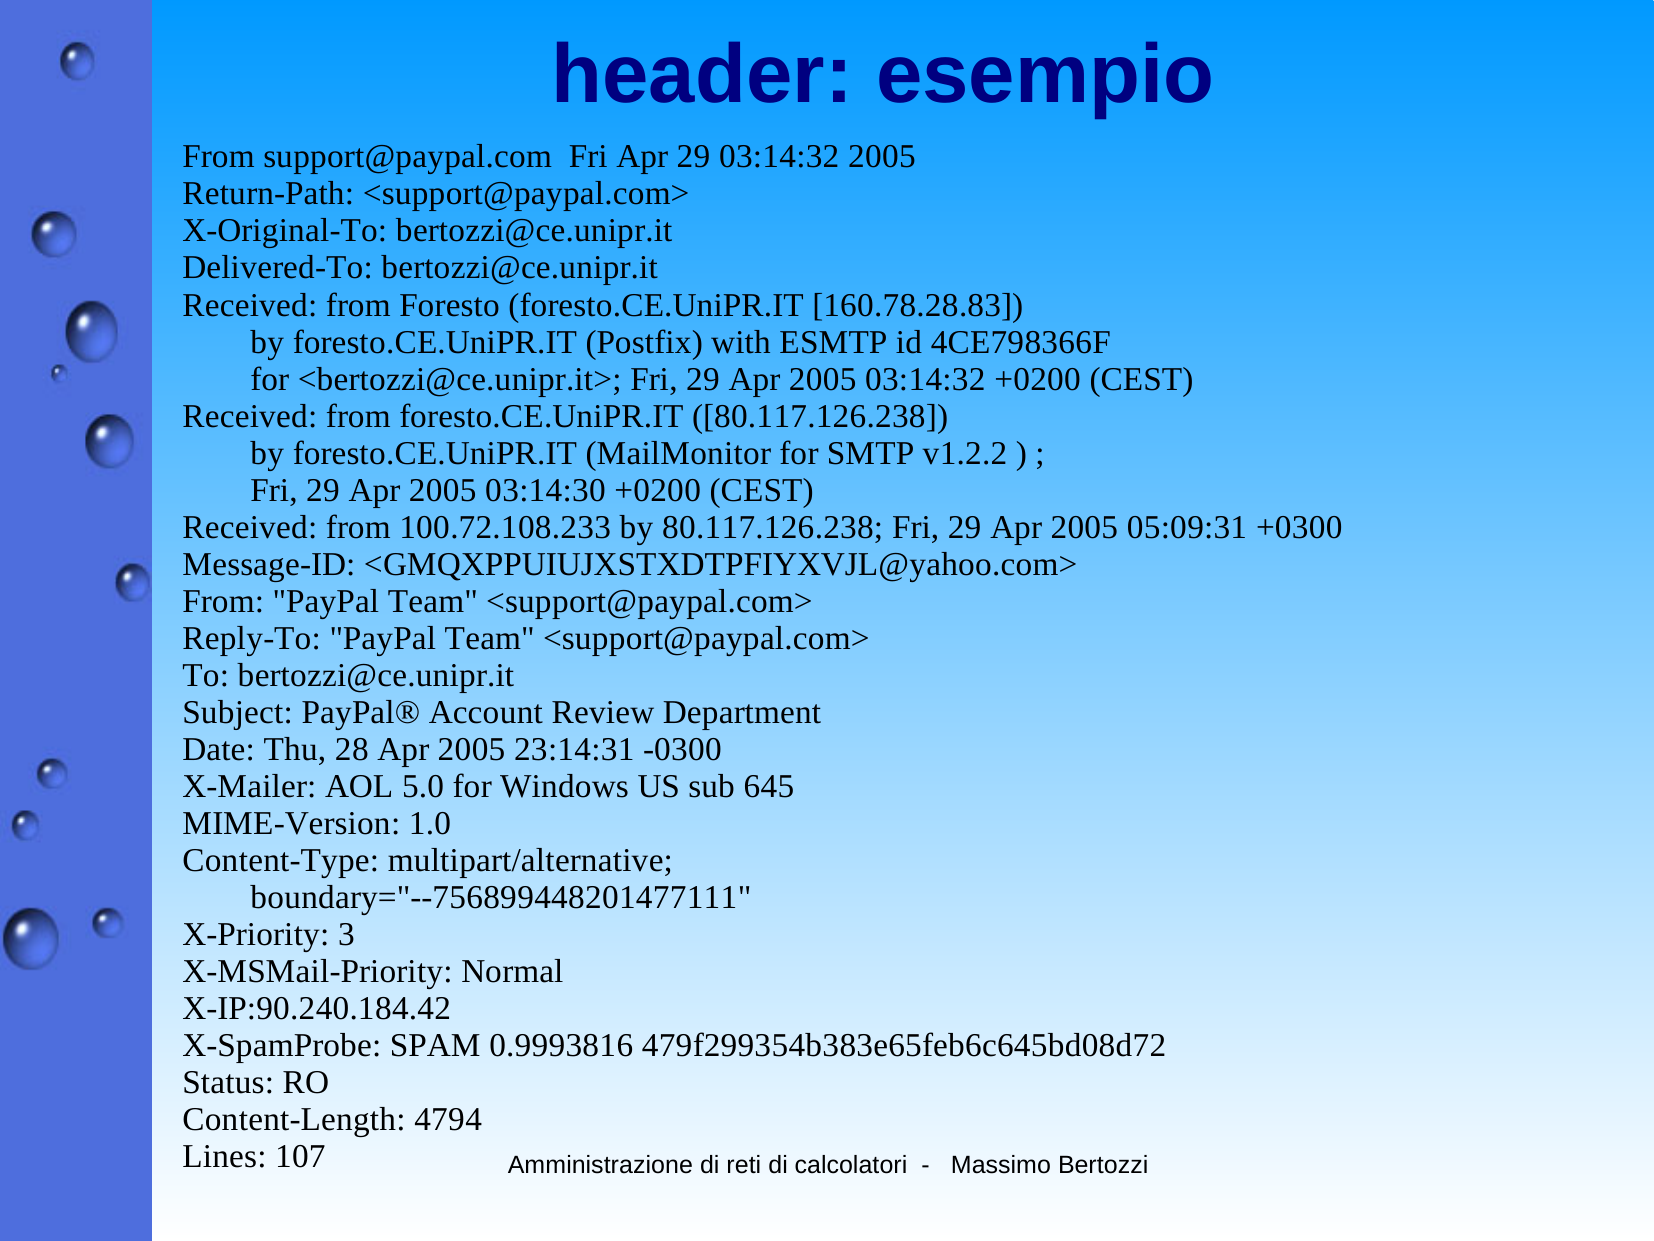

# header: esempio
From support@paypal.com Fri Apr 29 03:14:32 2005
Return-Path: <support@paypal.com>
X-Original-To: bertozzi@ce.unipr.it
Delivered-To: bertozzi@ce.unipr.it
Received: from Foresto (foresto.CE.UniPR.IT [160.78.28.83])
 by foresto.CE.UniPR.IT (Postfix) with ESMTP id 4CE798366F
 for <bertozzi@ce.unipr.it>; Fri, 29 Apr 2005 03:14:32 +0200 (CEST)
Received: from foresto.CE.UniPR.IT ([80.117.126.238])
 by foresto.CE.UniPR.IT (MailMonitor for SMTP v1.2.2 ) ;
 Fri, 29 Apr 2005 03:14:30 +0200 (CEST)
Received: from 100.72.108.233 by 80.117.126.238; Fri, 29 Apr 2005 05:09:31 +0300
Message-ID: <GMQXPPUIUJXSTXDTPFIYXVJL@yahoo.com>
From: "PayPal Team" <support@paypal.com>
Reply-To: "PayPal Team" <support@paypal.com>
To: bertozzi@ce.unipr.it
Subject: PayPal® Account Review Department
Date: Thu, 28 Apr 2005 23:14:31 -0300
X-Mailer: AOL 5.0 for Windows US sub 645
MIME-Version: 1.0
Content-Type: multipart/alternative;
 boundary="--756899448201477111"
X-Priority: 3
X-MSMail-Priority: Normal
X-IP:90.240.184.42
X-SpamProbe: SPAM 0.9993816 479f299354b383e65feb6c645bd08d72
Status: RO
Content-Length: 4794
Lines: 107